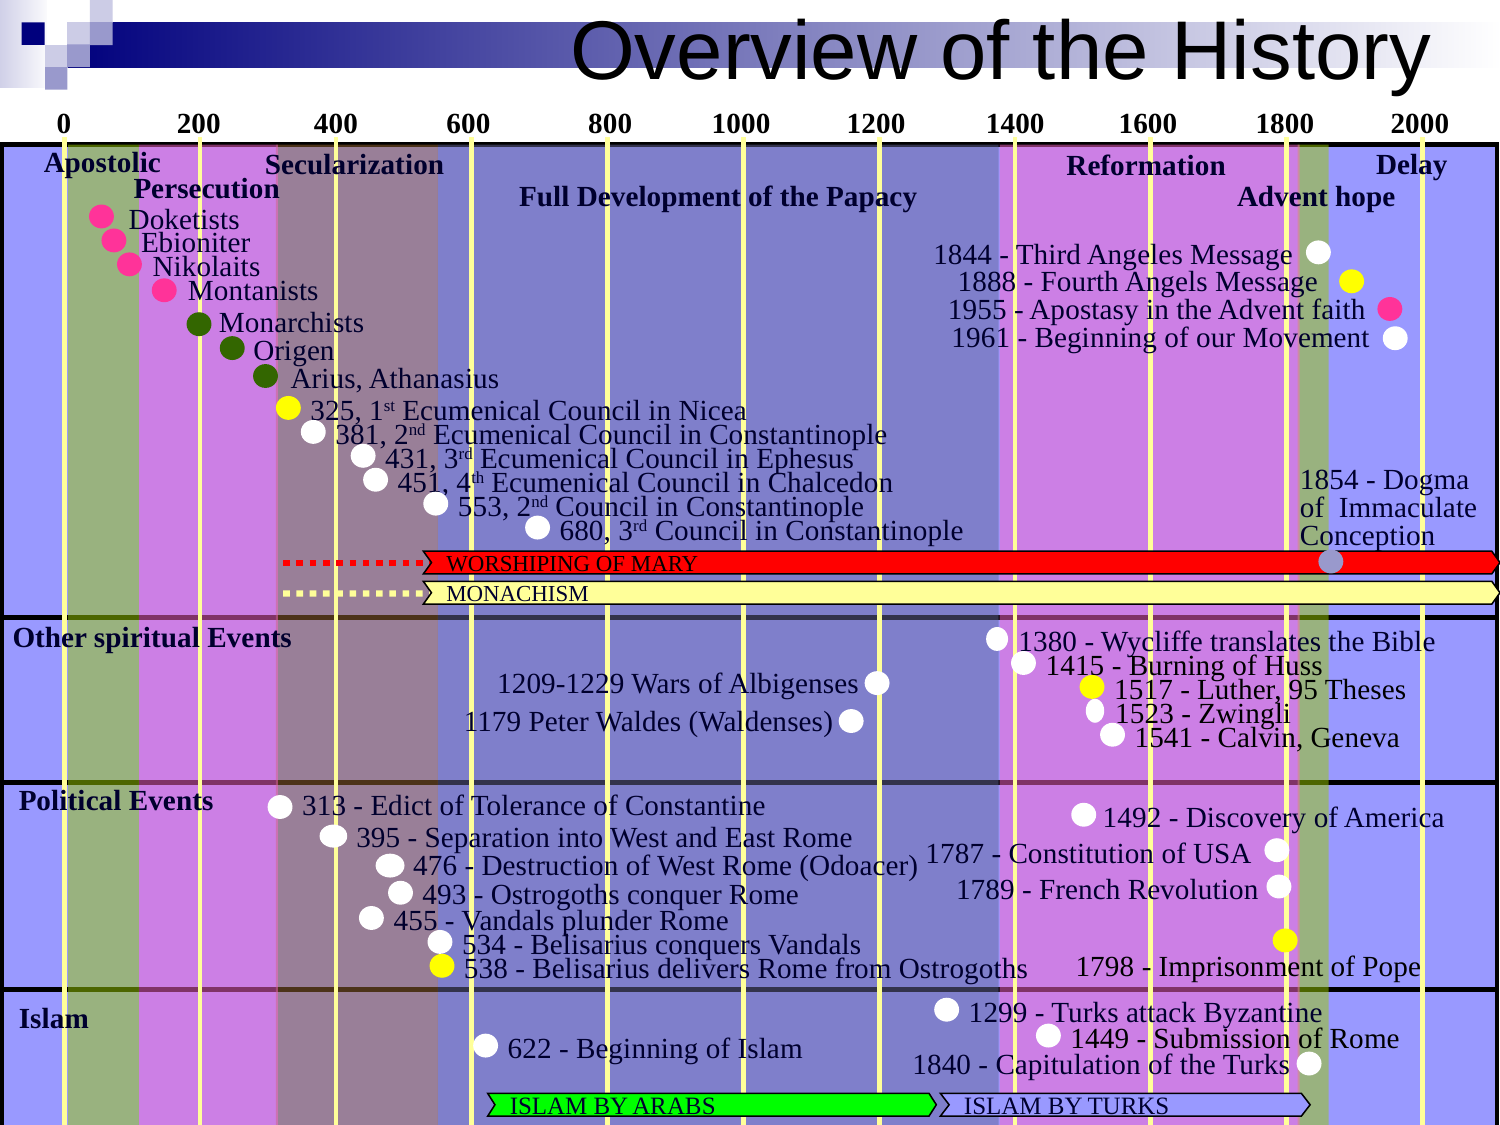

# Overview of the History
0
200
400
600
800
1000
1200
1400
1600
1800
2000
Apostolic
Secularization
Delay
Reformation
Persecution
Full Development of the Papacy
Advent hope
Doketists
Ebioniter
1844 - Third Angeles Message
Nikolaits
1888 - Fourth Angels Message
Montanists
1955 - Apostasy in the Advent faith
Monarchists
1961 - Beginning of our Movement
Origen
Arius, Athanasius
325, 1st Ecumenical Council in Nicea
381, 2nd Ecumenical Council in Constantinople
431, 3rd Ecumenical Council in Ephesus
451, 4th Ecumenical Council in Chalcedon
1854 - Dogma
of Immaculate Conception
553, 2nd Council in Constantinople
680, 3rd Council in Constantinople
Worshiping of Mary
Monachism
Other spiritual Events
1380 - Wycliffe translates the Bible
1415 - Burning of Huss
1209-1229 Wars of Albigenses
1517 - Luther, 95 Theses
1523 - Zwingli
1179 Peter Waldes (Waldenses)
1541 - Calvin, Geneva
1703, Wesley
Political Events
313 - Edict of Tolerance of Constantine
1492 - Discovery of America
395 - Separation into West and East Rome
1787 - Constitution of USA
476 - Destruction of West Rome (Odoacer)
1789 - French Revolution
493 - Ostrogoths conquer Rome
455 - Vandals plunder Rome
534 - Belisarius conquers Vandals
1798 - Imprisonment of Pope
538 - Belisarius delivers Rome from Ostrogoths
1299 - Turks attack Byzantine
Islam
1449 - Submission of Rome
622 - Beginning of Islam
1840 - Capitulation of the Turks
Islam by Arabs
Islam by Turks